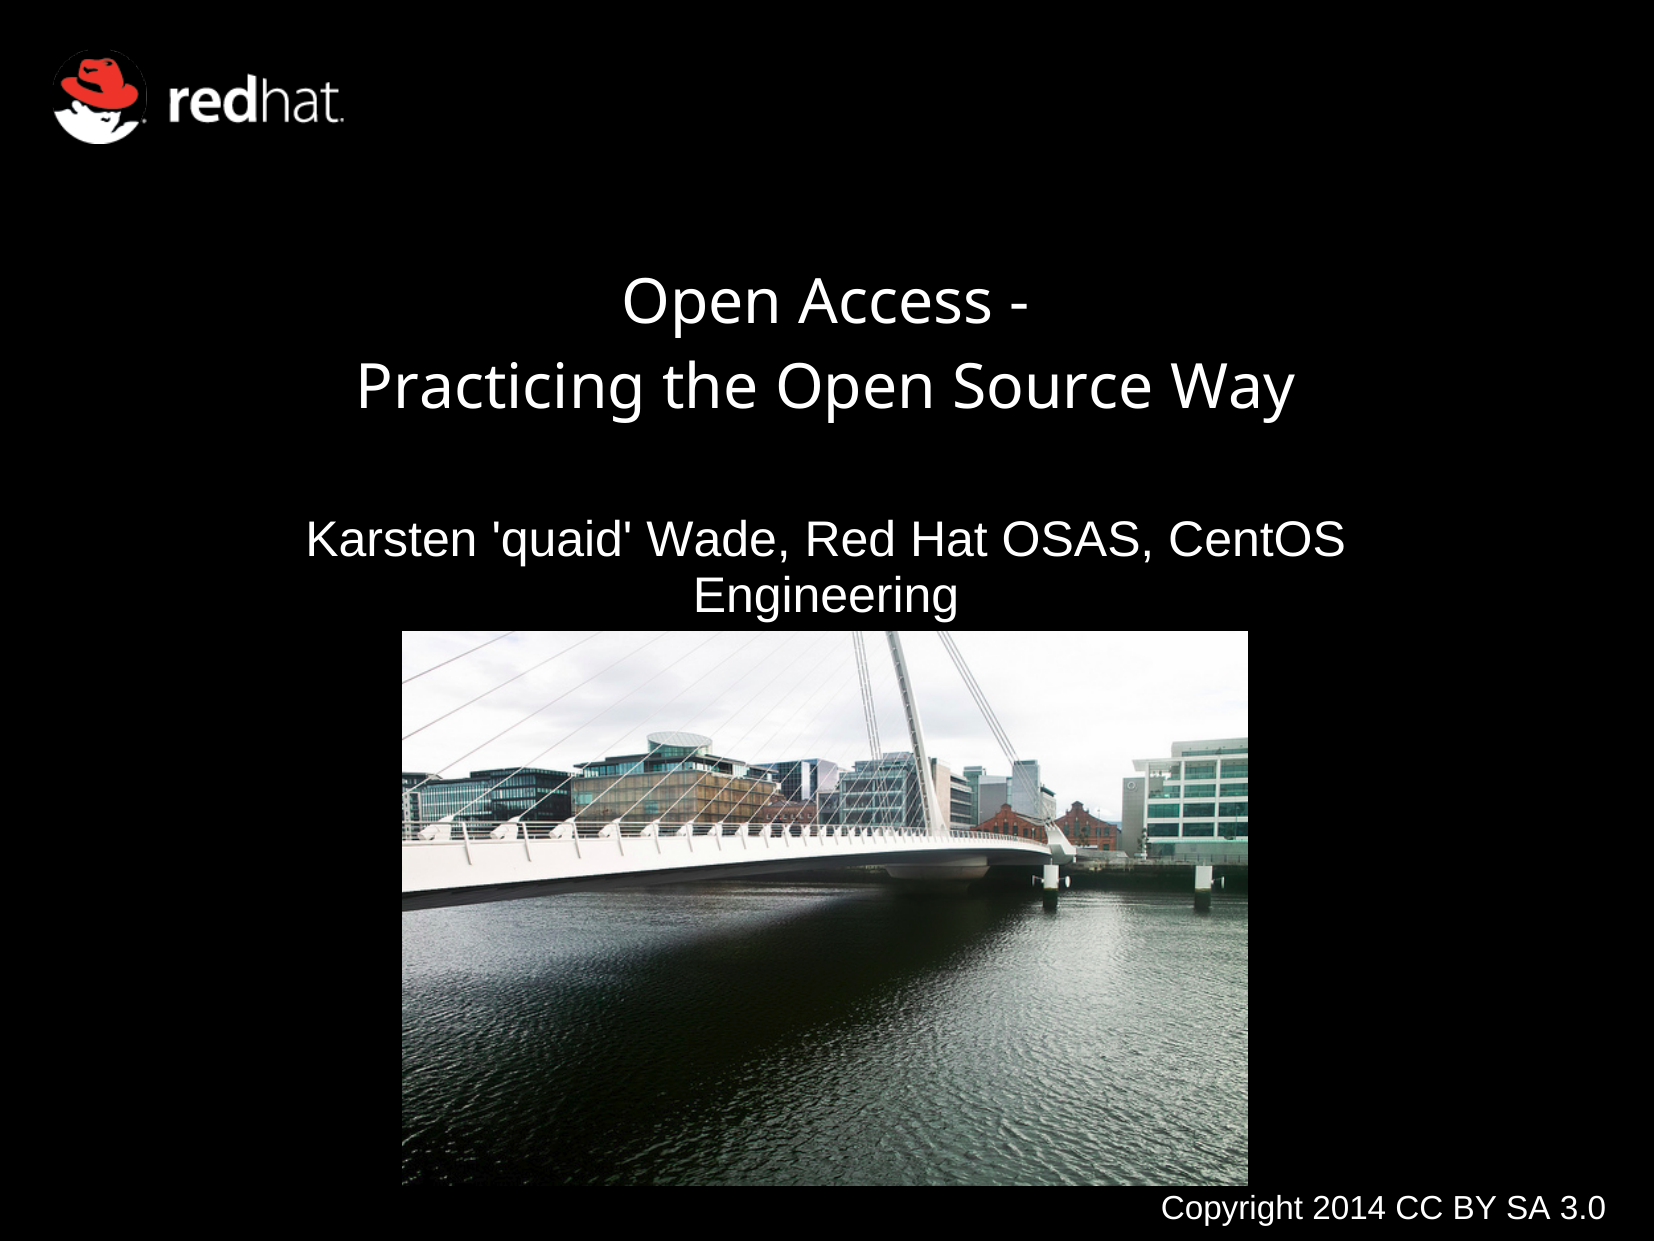

Open Access -
Practicing the Open Source Way
Karsten 'quaid' Wade, Red Hat OSAS, CentOS Engineering